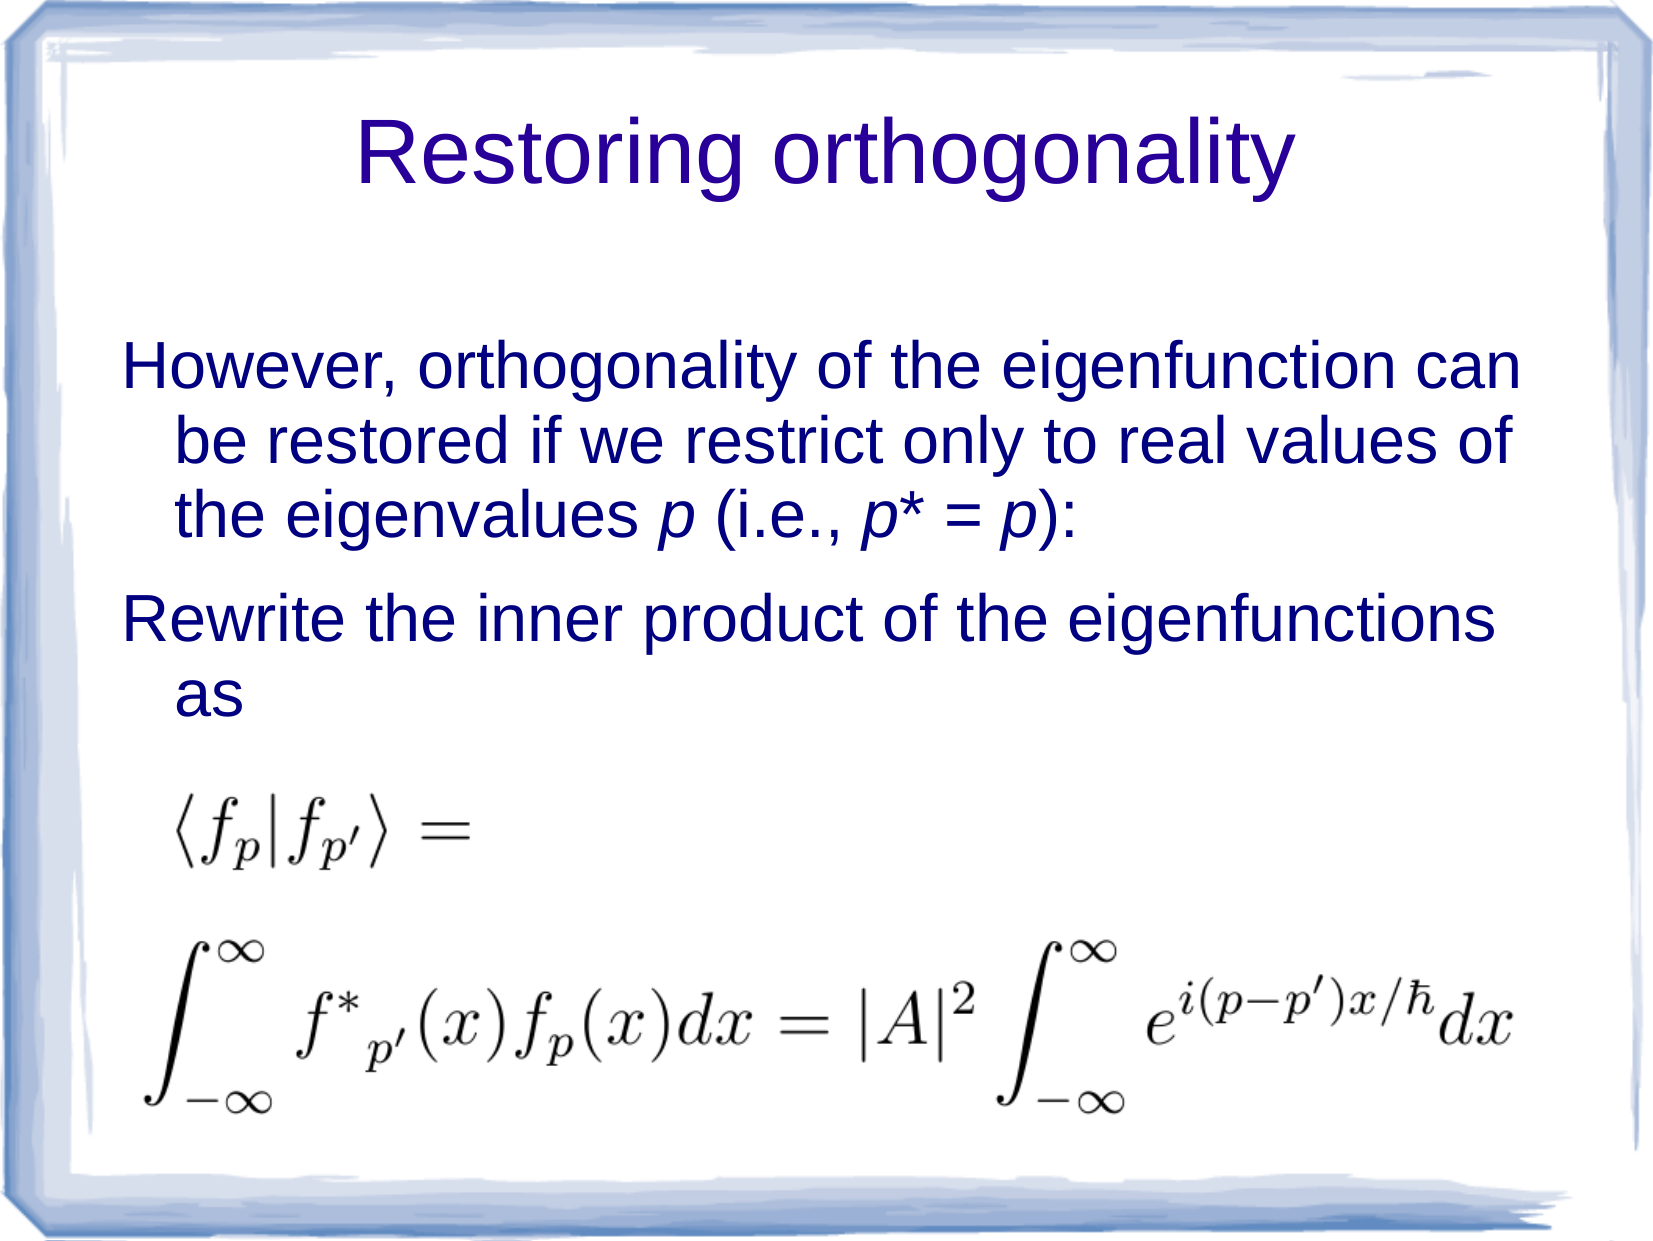

# Restoring orthogonality
However, orthogonality of the eigenfunction can be restored if we restrict only to real values of the eigenvalues p (i.e., p* = p):
Rewrite the inner product of the eigenfunctions as